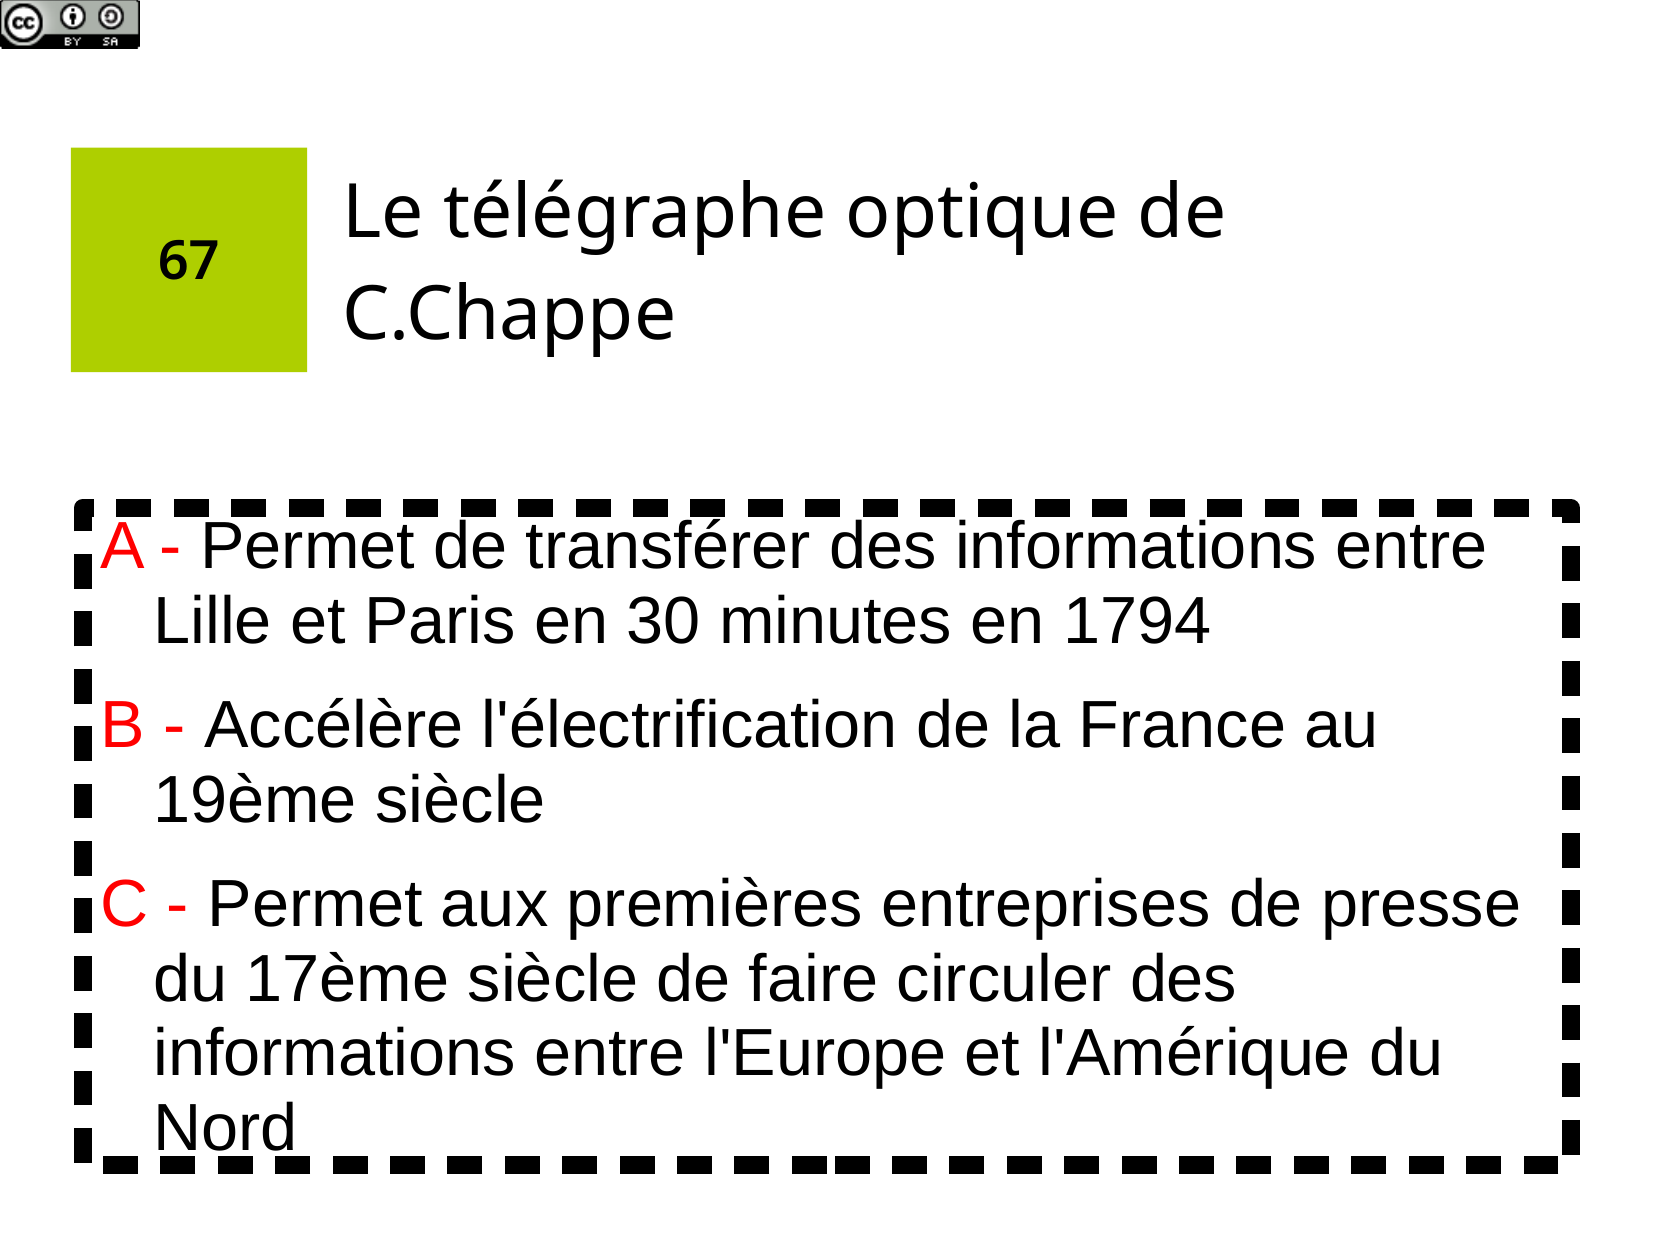

# Le télégraphe optique de C.Chappe
67
Permet de transférer des informations entre Lille et Paris en 30 minutes en 1794
Accélère l'électrification de la France au 19ème siècle
Permet aux premières entreprises de presse du 17ème siècle de faire circuler des informations entre l'Europe et l'Amérique du Nord